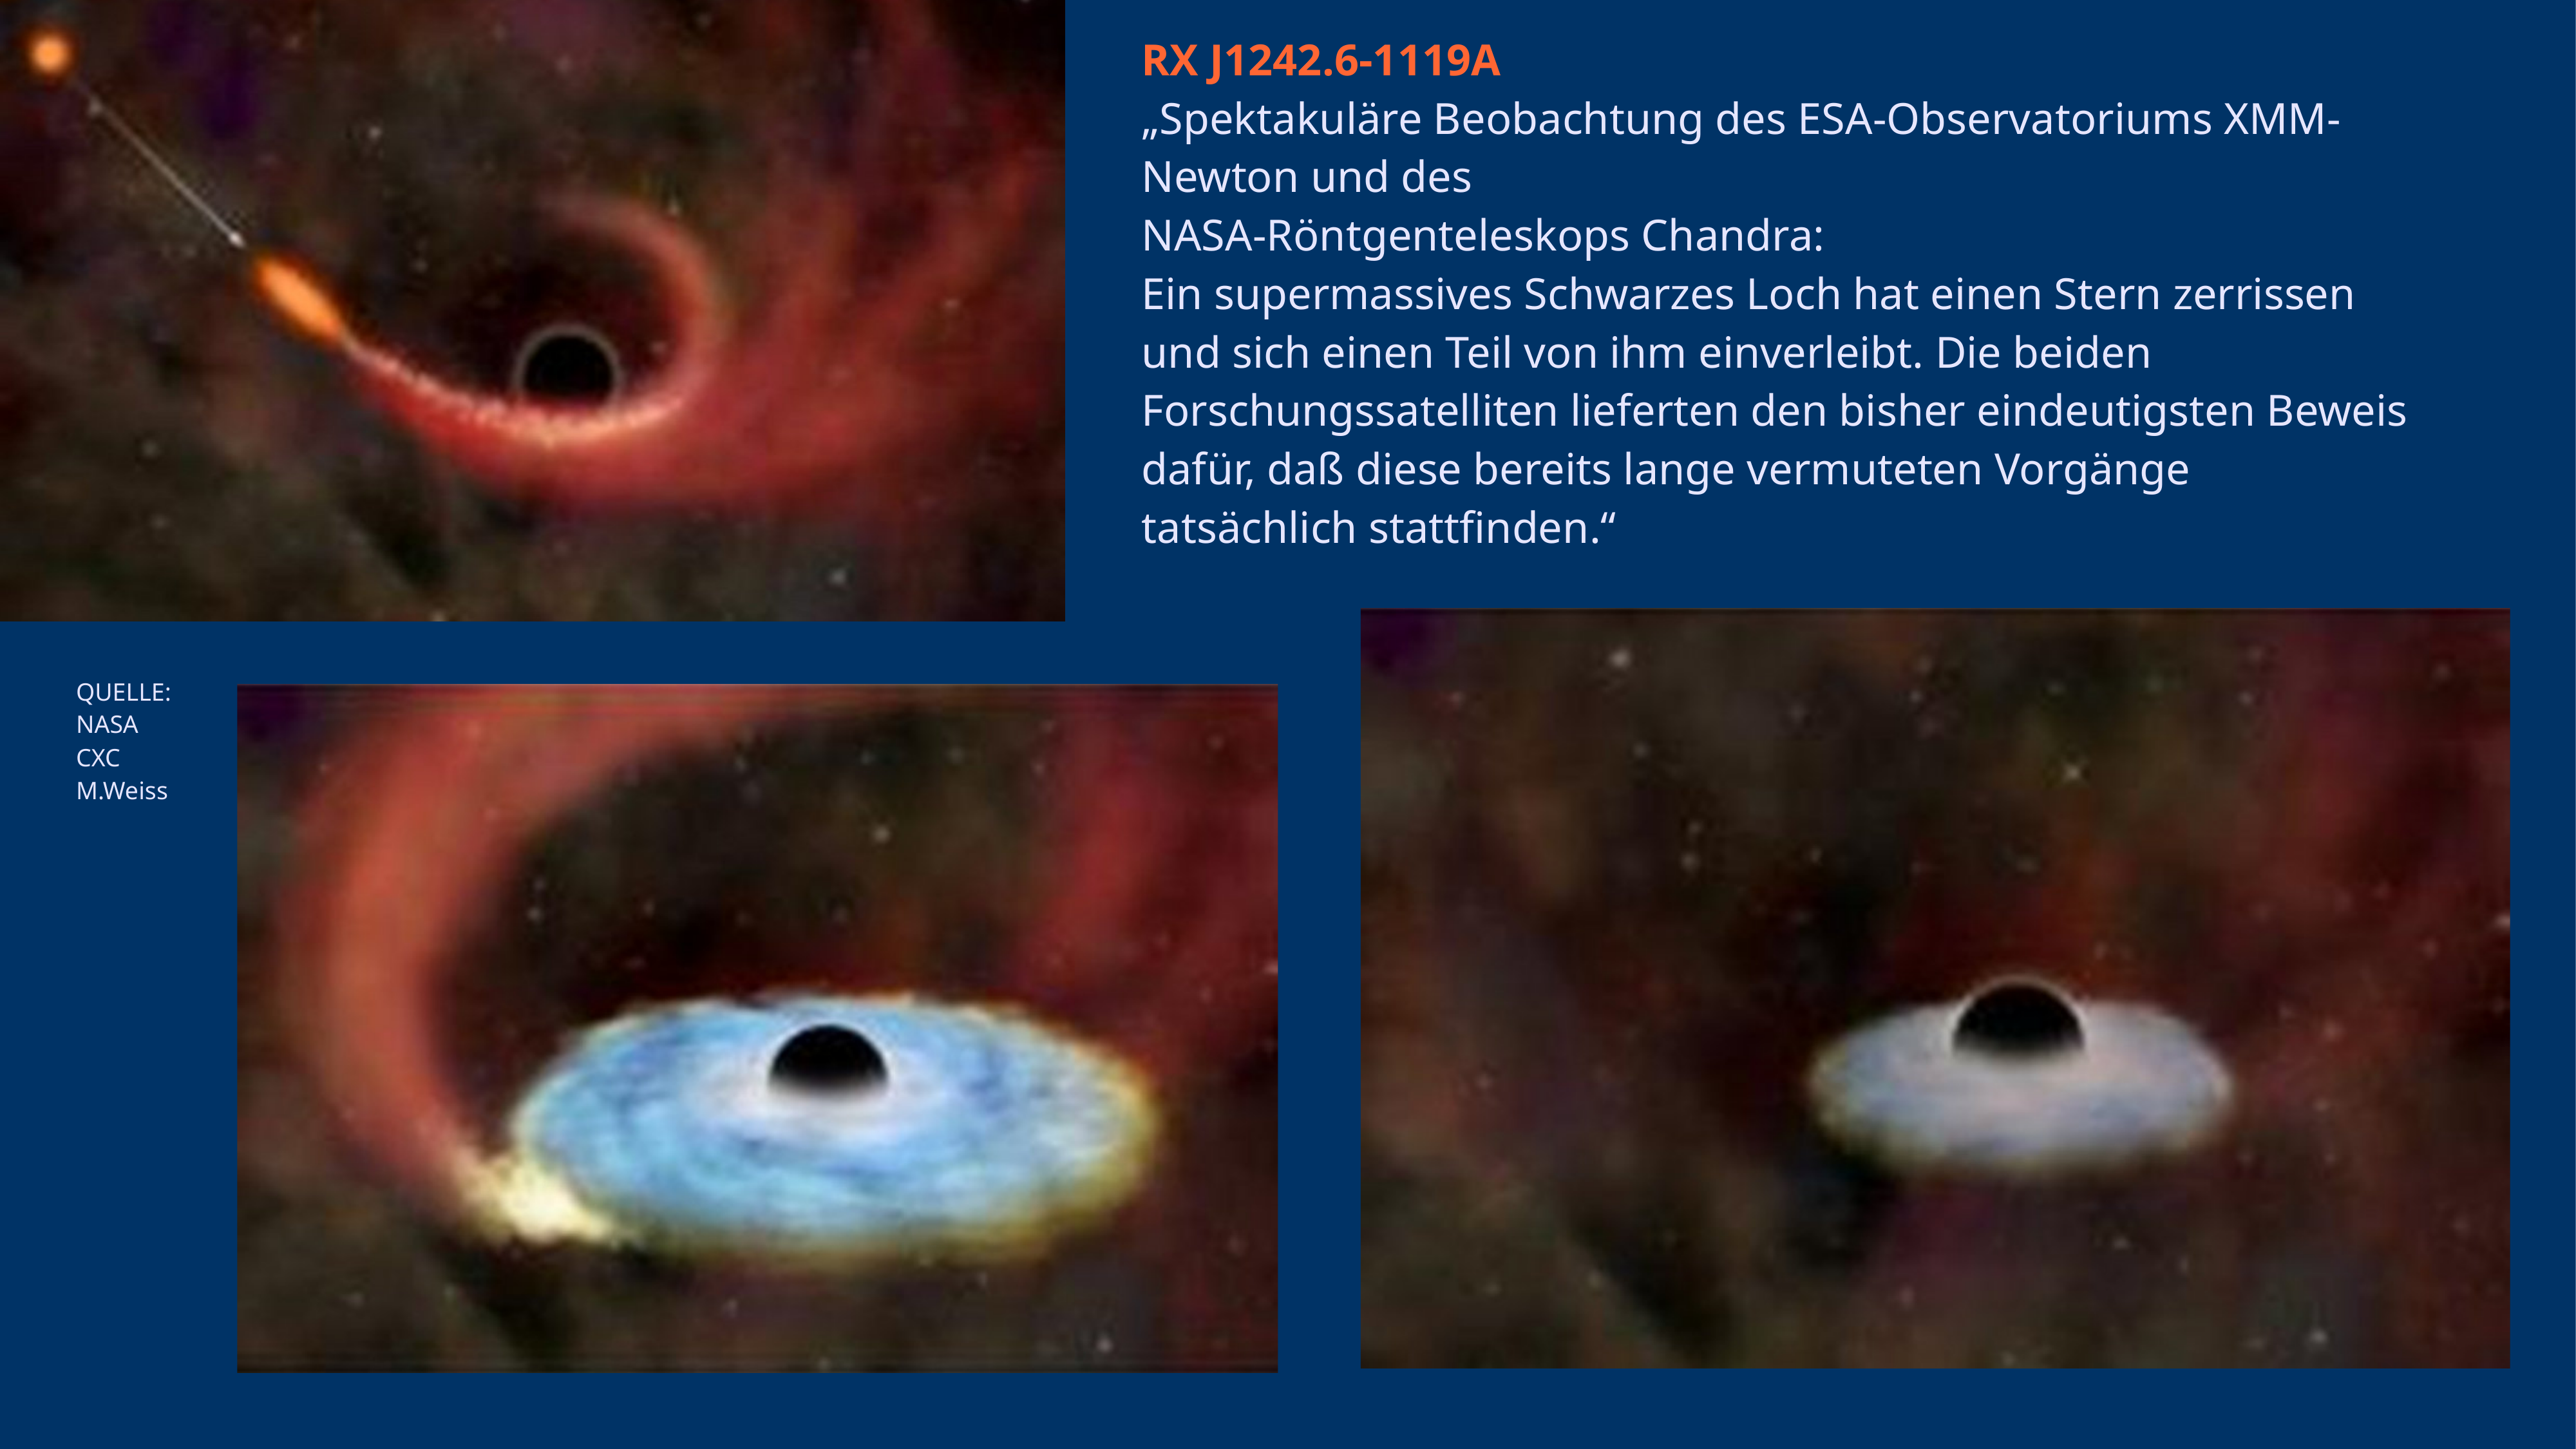

RX J1242.6-1119A
„Spektakuläre Beobachtung des ESA-Observatoriums XMM-Newton und des
NASA-Röntgenteleskops Chandra:
Ein supermassives Schwarzes Loch hat einen Stern zerrissen und sich einen Teil von ihm einverleibt. Die beiden Forschungssatelliten lieferten den bisher eindeutigsten Beweis dafür, daß diese bereits lange vermuteten Vorgänge tatsächlich stattfinden.“
QUELLE:
NASA
CXC
M.Weiss